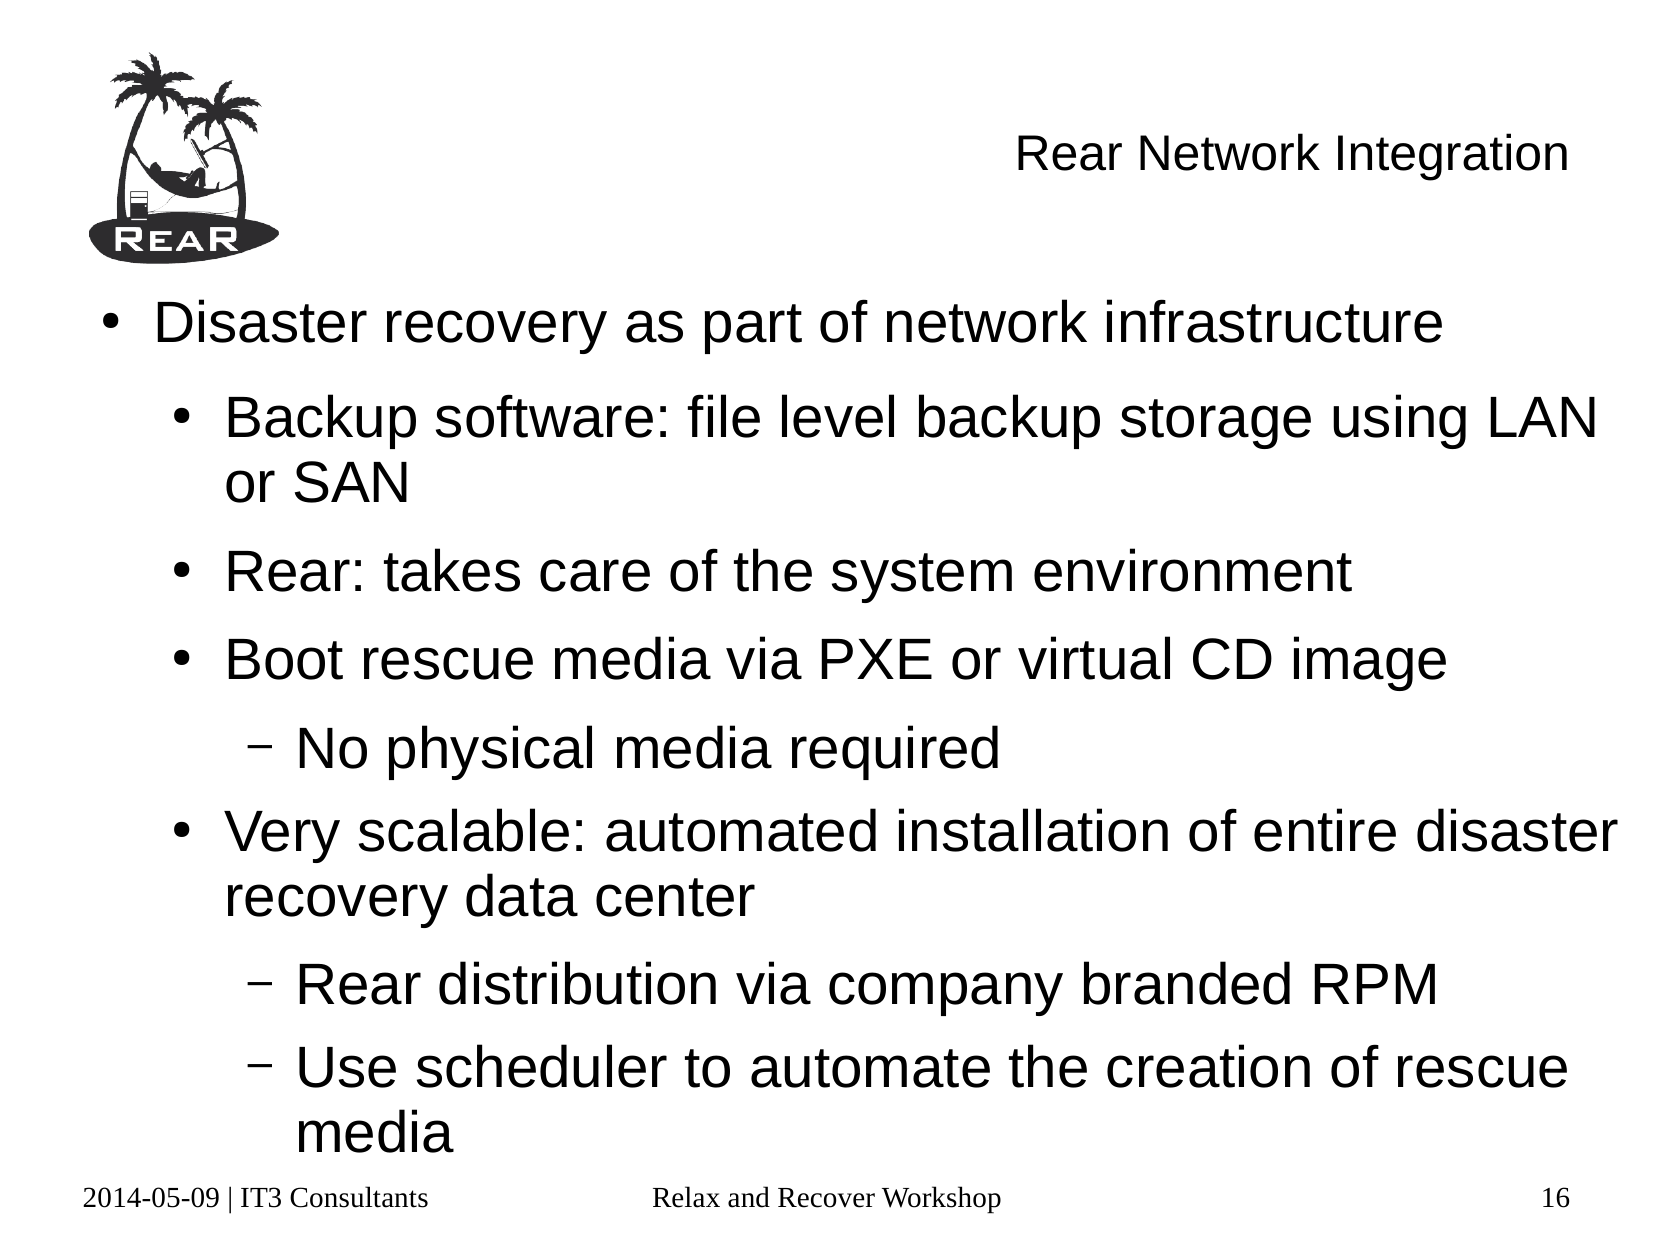

# Rear Network Integration
Disaster recovery as part of network infrastructure
Backup software: file level backup storage using LAN or SAN
Rear: takes care of the system environment
Boot rescue media via PXE or virtual CD image
No physical media required
Very scalable: automated installation of entire disaster recovery data center
Rear distribution via company branded RPM
Use scheduler to automate the creation of rescue media
2014-05-09 | IT3 Consultants
Relax and Recover Workshop
16